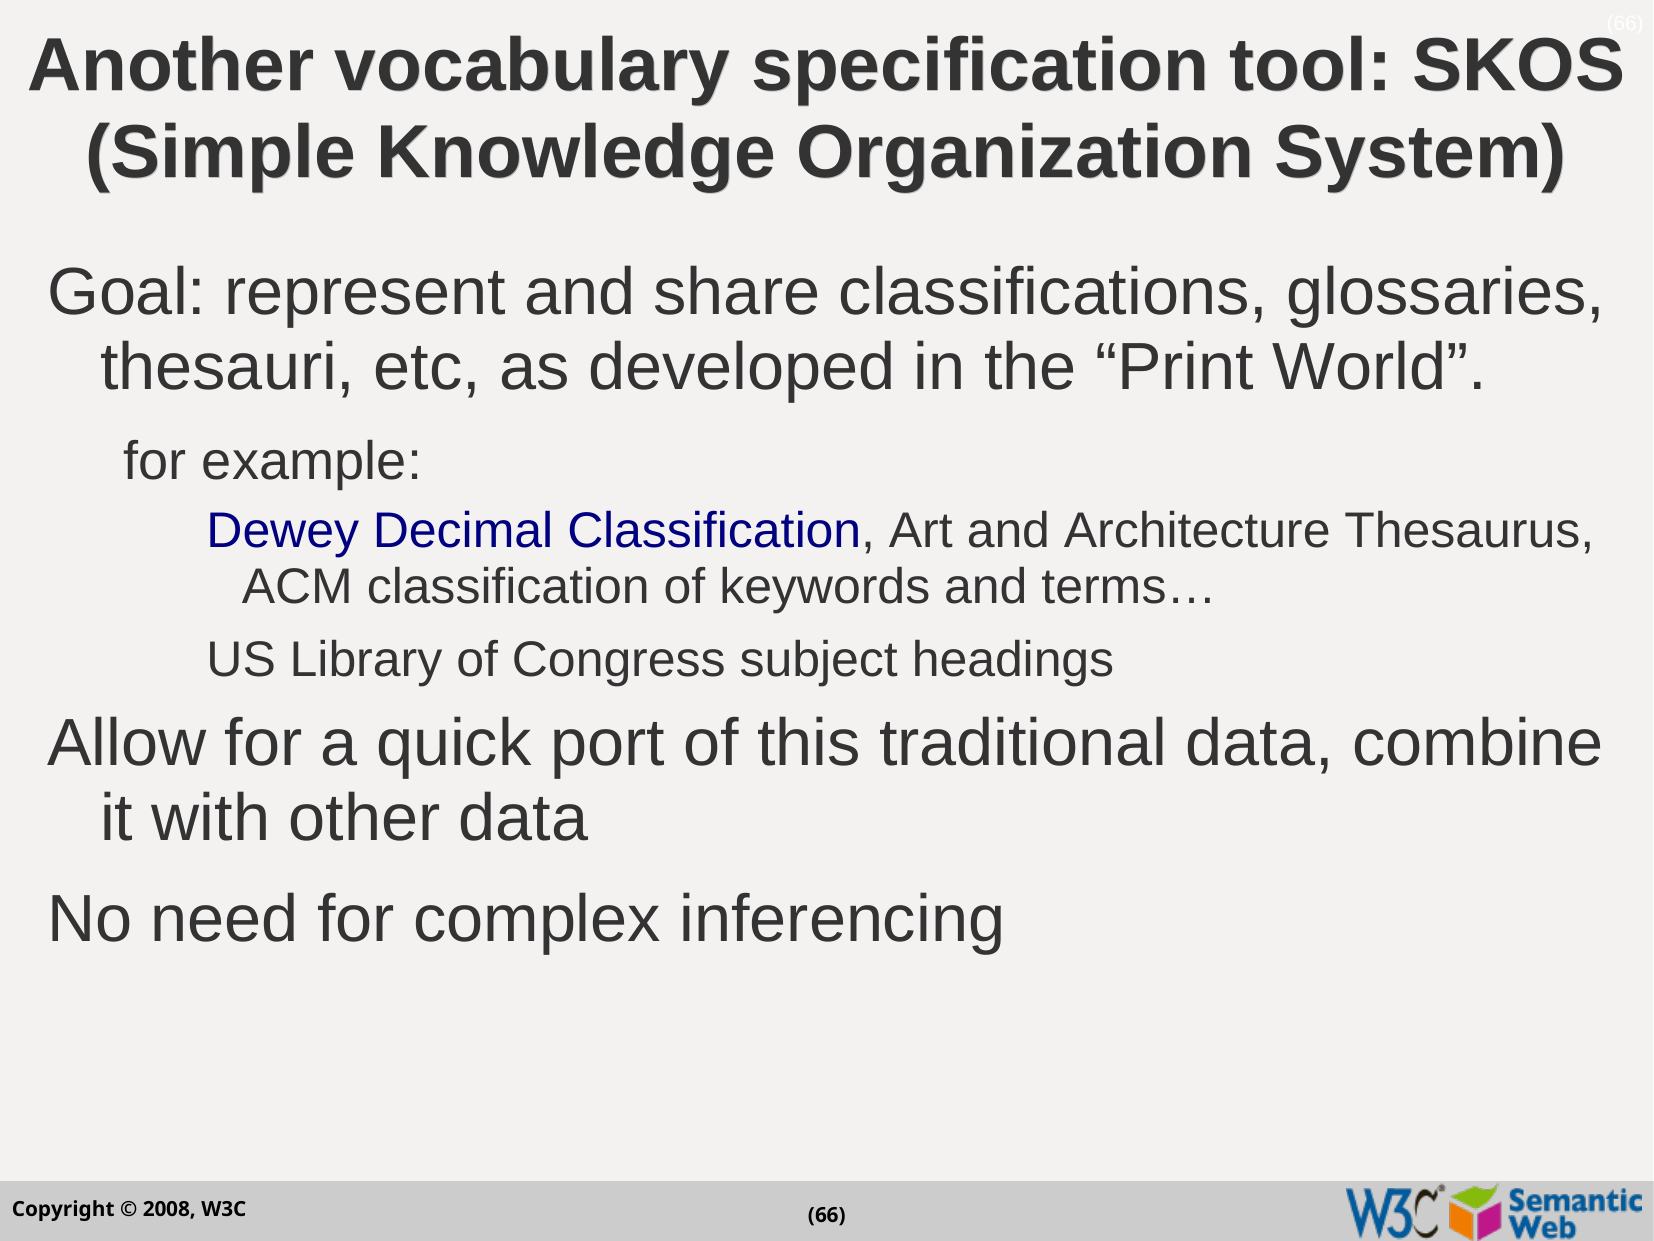

# Another vocabulary specification tool: SKOS (Simple Knowledge Organization System)
Goal: represent and share classifications, glossaries, thesauri, etc, as developed in the “Print World”.
for example:
Dewey Decimal Classification, Art and Architecture Thesaurus, ACM classification of keywords and terms…
US Library of Congress subject headings
Allow for a quick port of this traditional data, combine it with other data
No need for complex inferencing